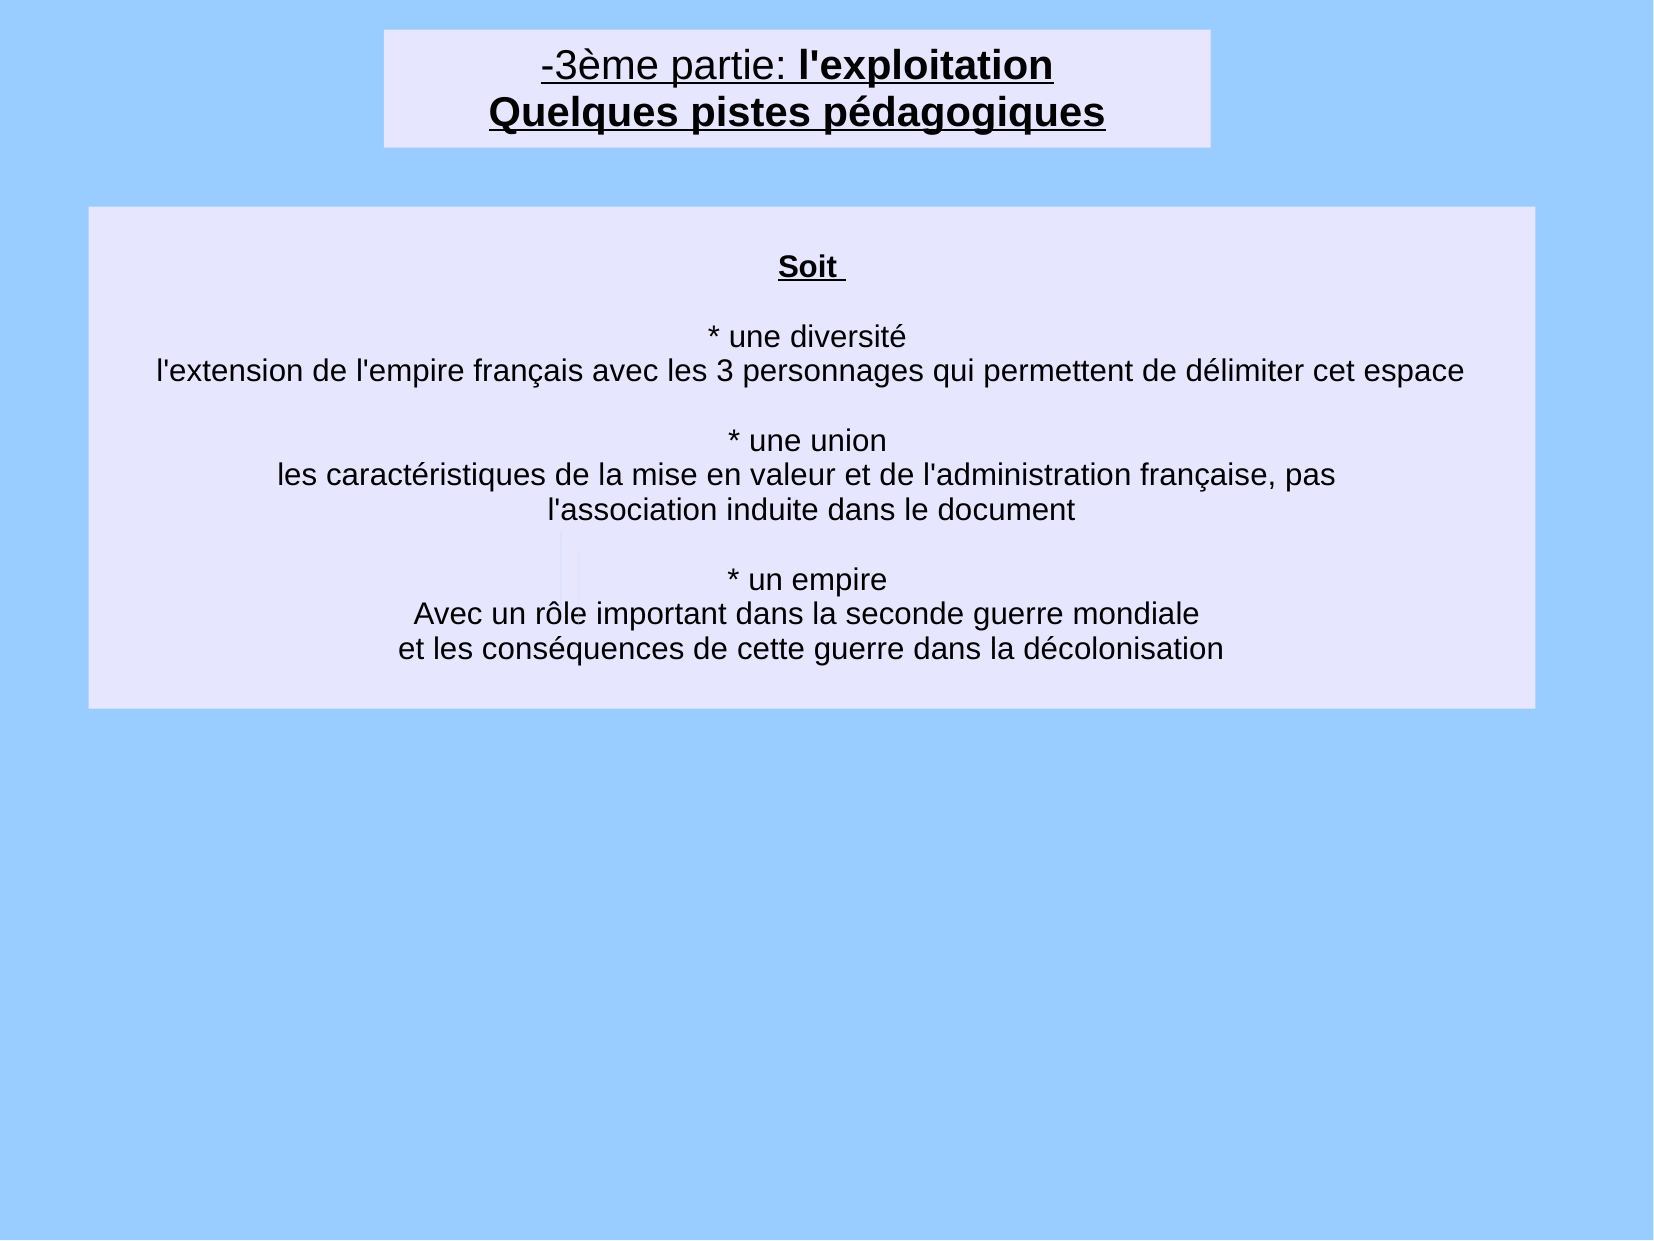

-3ème partie: l'exploitation
Quelques pistes pédagogiques
Soit
* une diversité
l'extension de l'empire français avec les 3 personnages qui permettent de délimiter cet espace
* une union
les caractéristiques de la mise en valeur et de l'administration française, pas
l'association induite dans le document
* un empire
Avec un rôle important dans la seconde guerre mondiale
et les conséquences de cette guerre dans la décolonisation